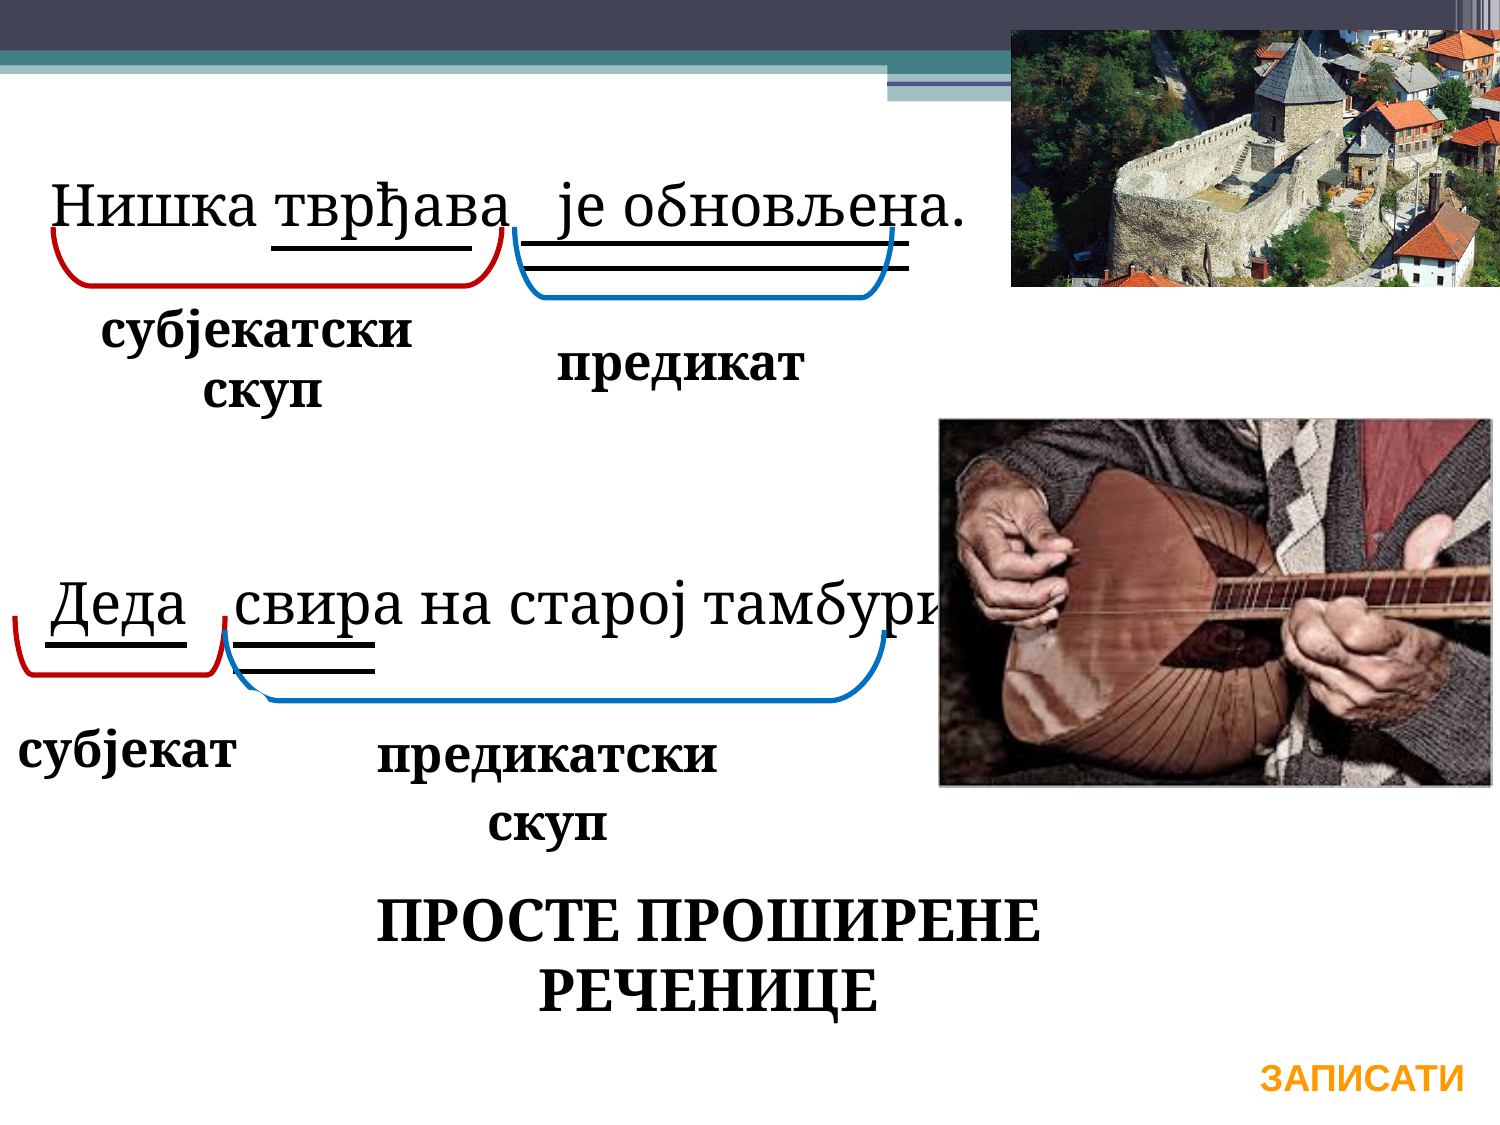

# Нишка тврђава је обновљена.
Деда свира на старој тамбури.
субјекатски
скуп
предикат
субјекат
предикатски
скуп
ПРОСТЕ ПРОШИРЕНЕ
РЕЧЕНИЦЕ
ЗАПИСАТИ